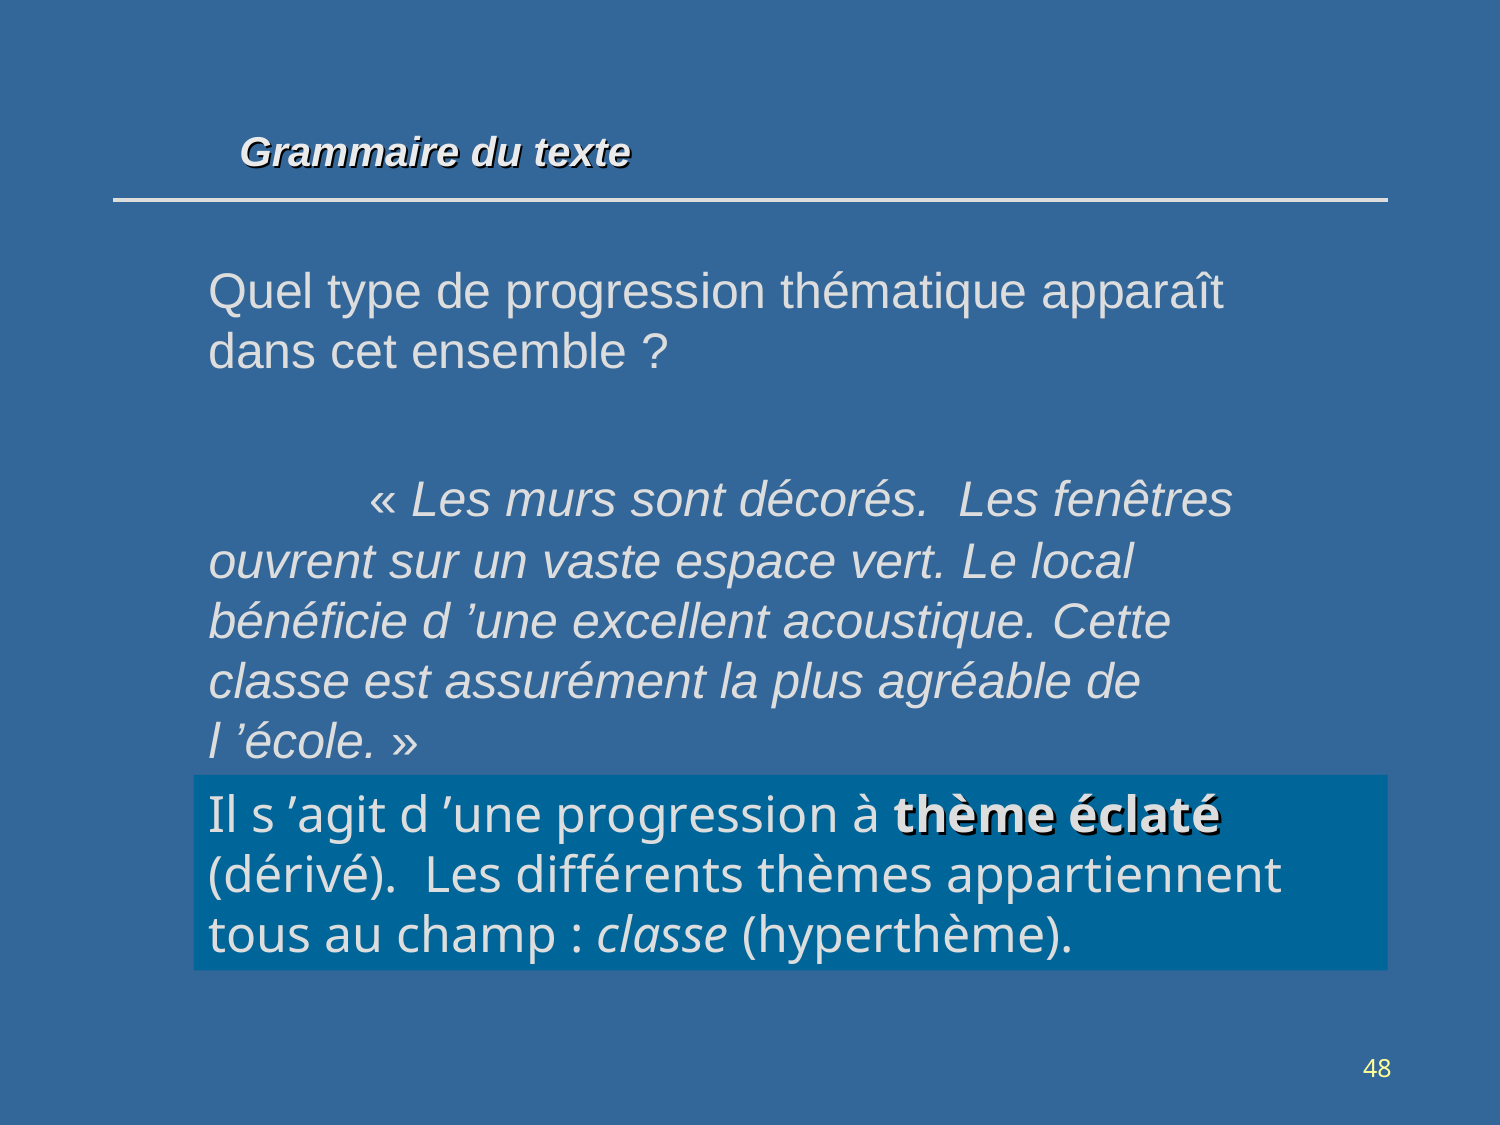

Grammaire du texte
Quel type de progression thématique apparaît dans cet ensemble ?
	 « Les murs sont décorés. Les fenêtres ouvrent sur un vaste espace vert. Le local bénéficie d ’une excellent acoustique. Cette classe est assurément la plus agréable de l ’école. »
Il s ’agit d ’une progression à thème éclaté (dérivé). Les différents thèmes appartiennent tous au champ : classe (hyperthème).
48